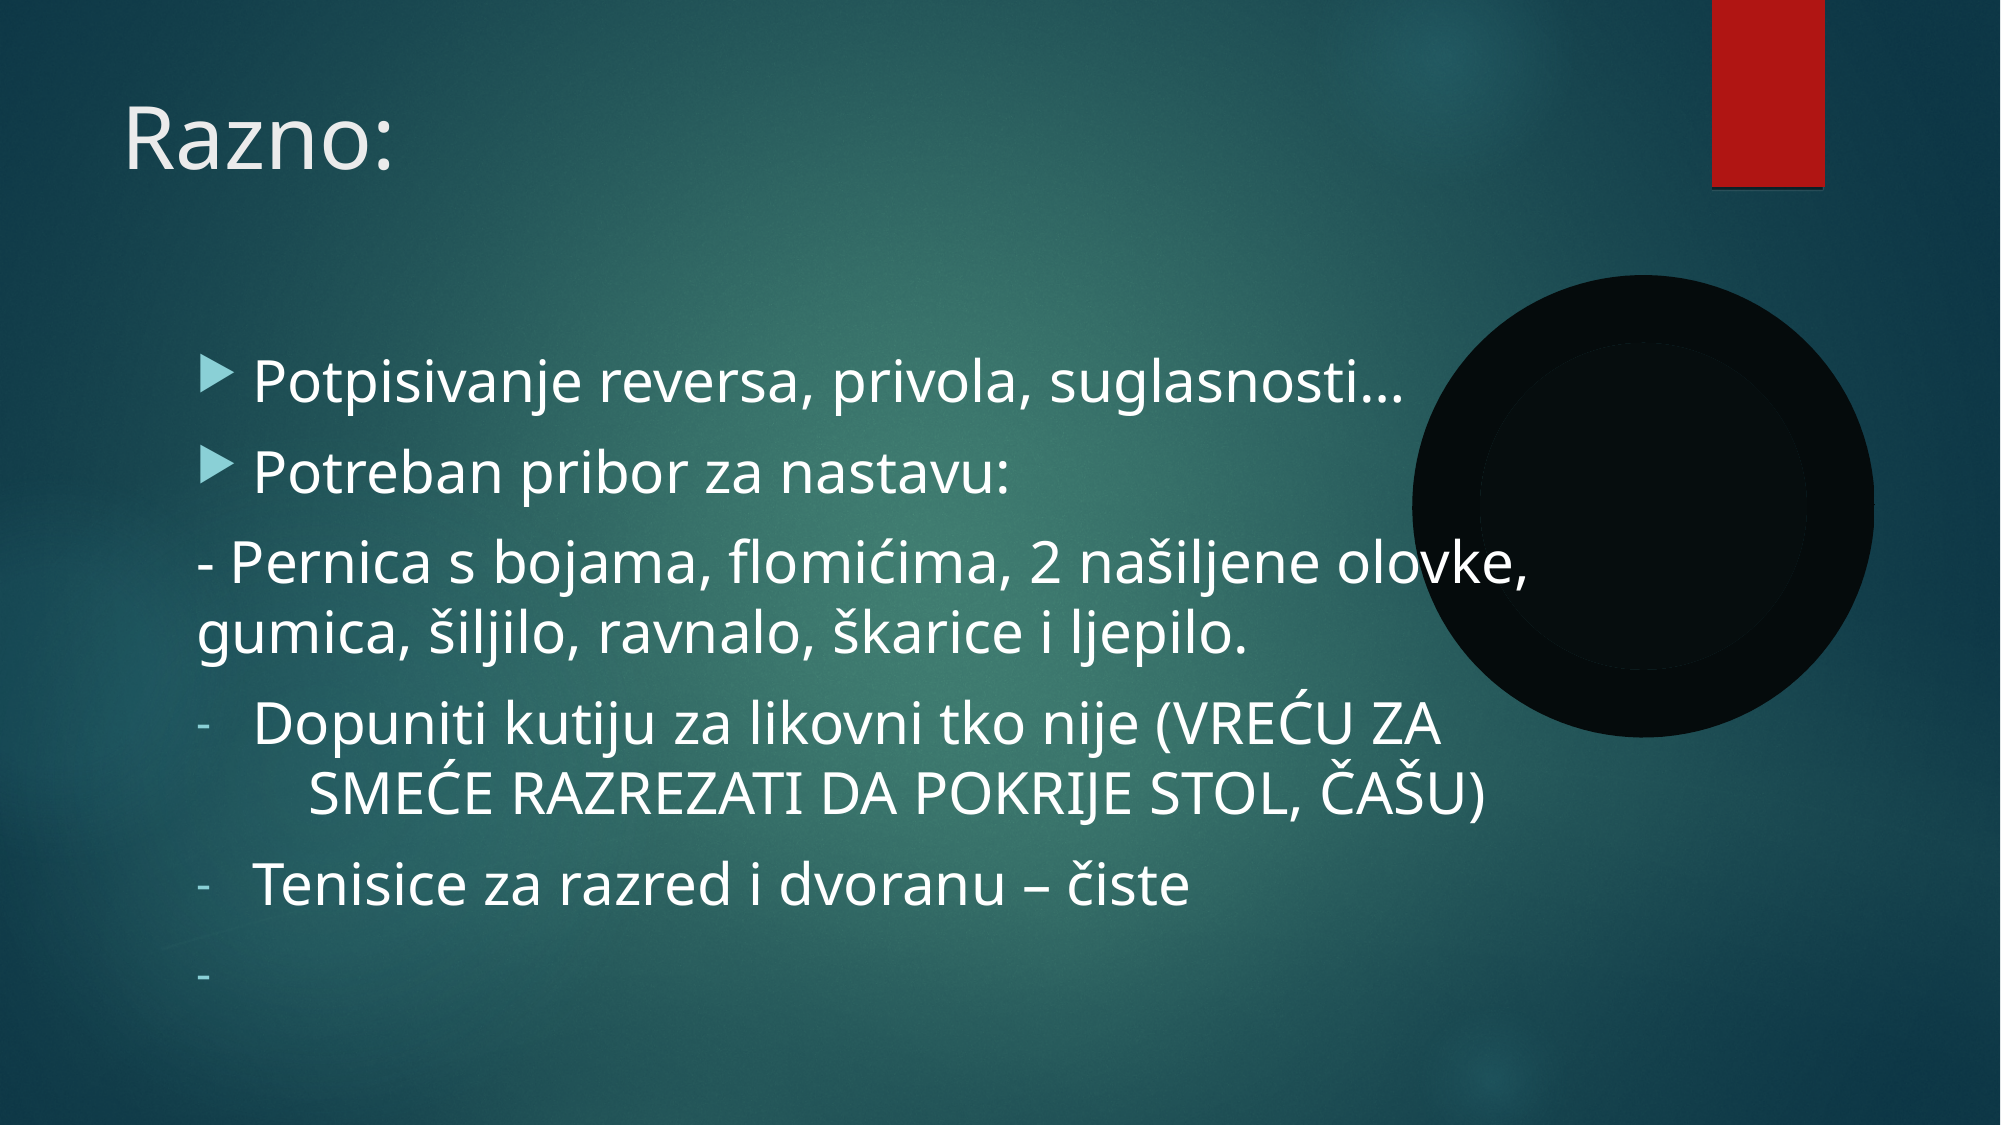

# Razno:
Potpisivanje reversa, privola, suglasnosti…
Potreban pribor za nastavu:
- Pernica s bojama, flomićima, 2 našiljene olovke, gumica, šiljilo, ravnalo, škarice i ljepilo.
Dopuniti kutiju za likovni tko nije (VREĆU ZA SMEĆE RAZREZATI DA POKRIJE STOL, ČAŠU)
Tenisice za razred i dvoranu – čiste